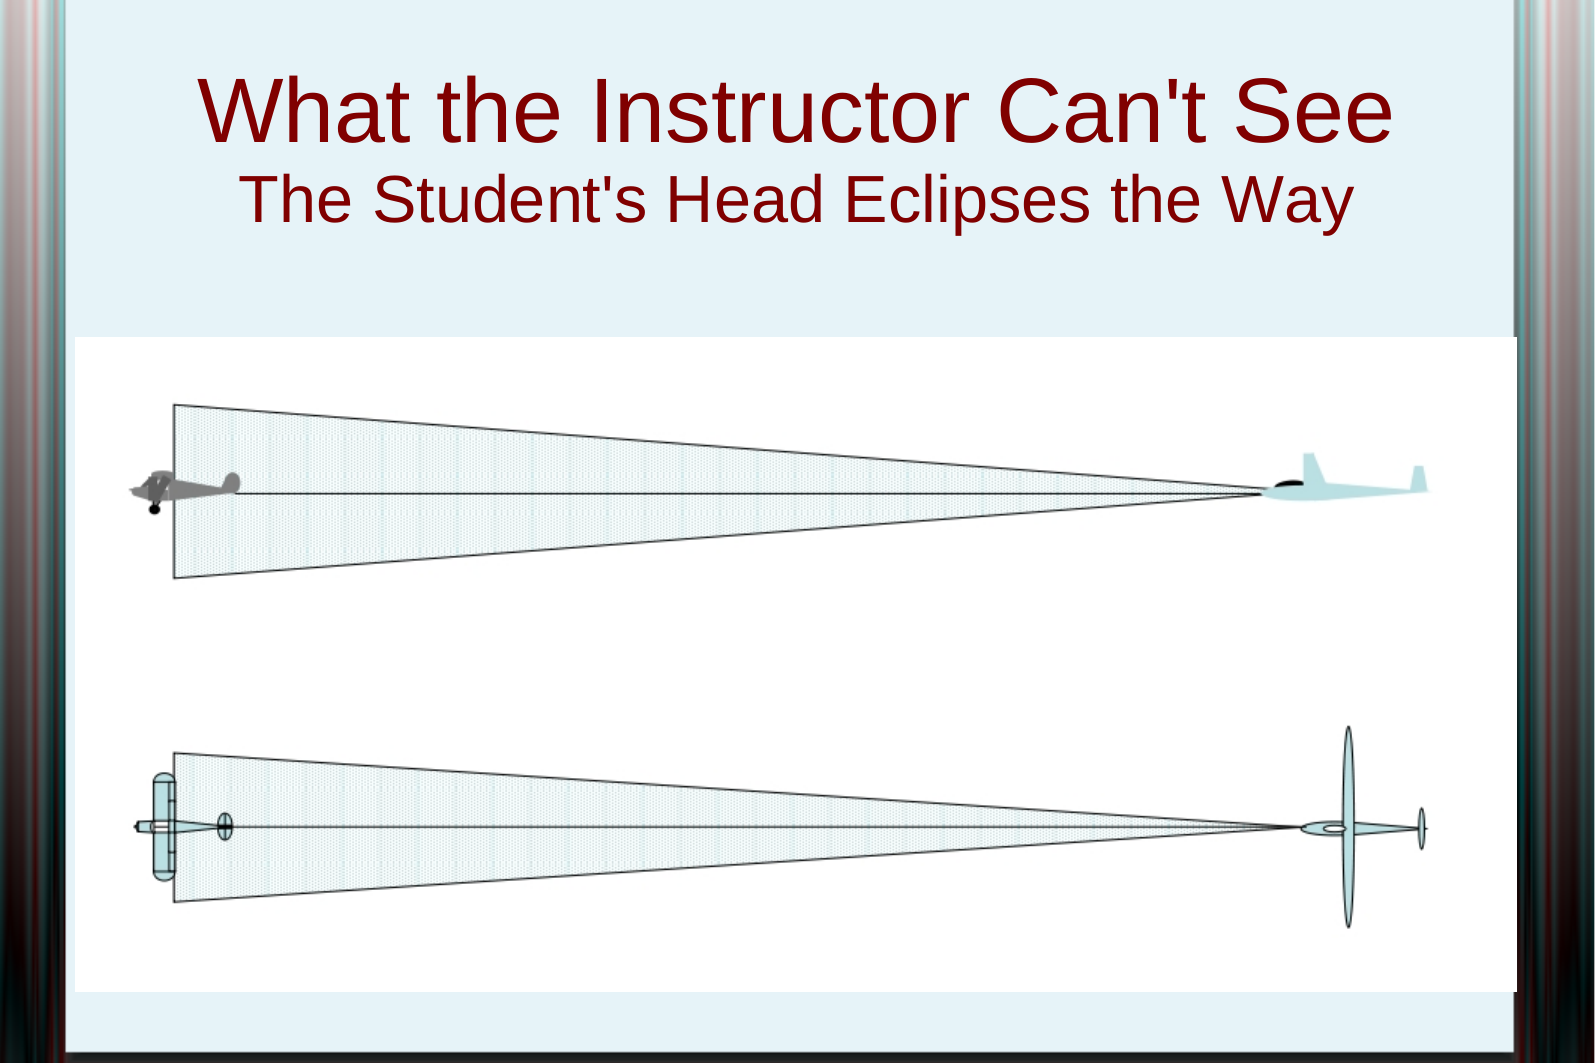

# What the Instructor Can't See The Student's Head Eclipses the Way